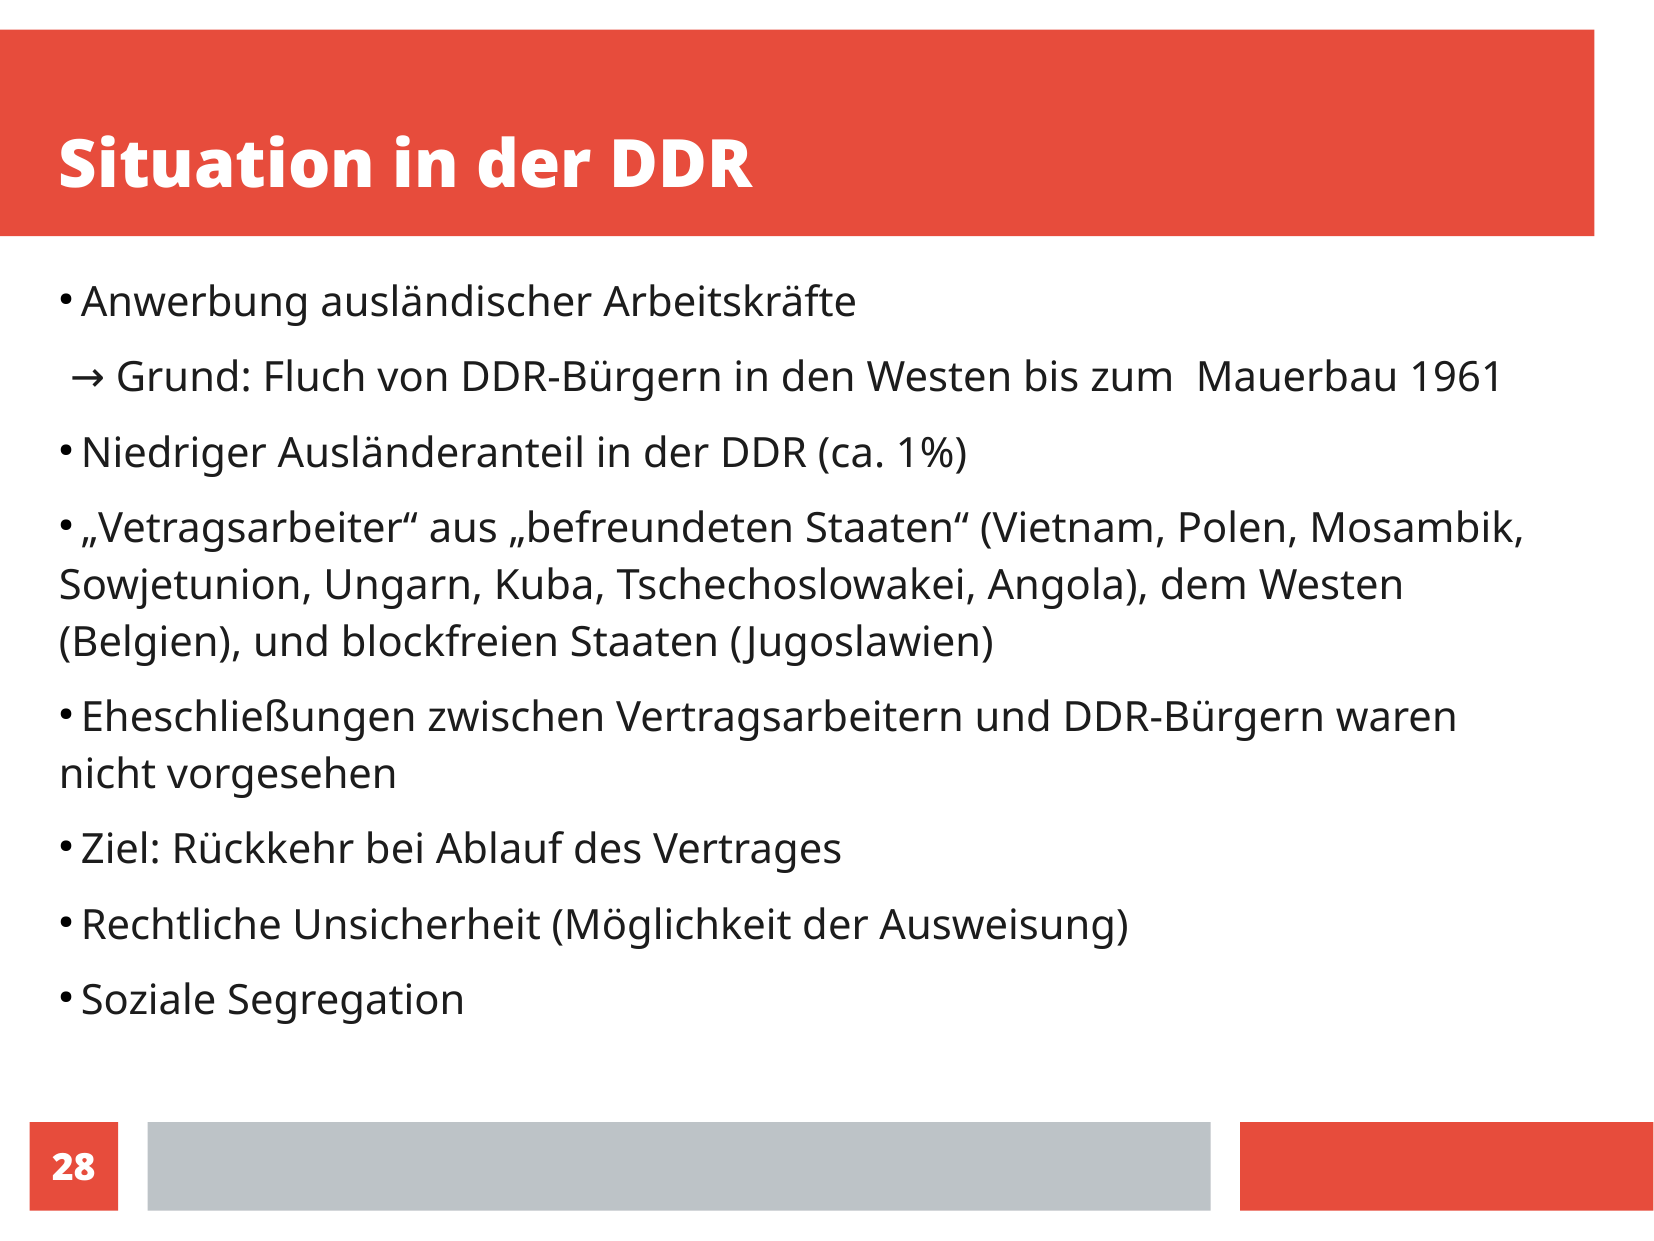

# Situation in der DDR
 Anwerbung ausländischer Arbeitskräfte
→ Grund: Fluch von DDR-Bürgern in den Westen bis zum 	Mauerbau 1961
 Niedriger Ausländeranteil in der DDR (ca. 1%)
 „Vetragsarbeiter“ aus „befreundeten Staaten“ (Vietnam, Polen, Mosambik, Sowjetunion, Ungarn, Kuba, Tschechoslowakei, Angola), dem Westen (Belgien), und blockfreien Staaten (Jugoslawien)
 Eheschließungen zwischen Vertragsarbeitern und DDR-Bürgern waren nicht vorgesehen
 Ziel: Rückkehr bei Ablauf des Vertrages
 Rechtliche Unsicherheit (Möglichkeit der Ausweisung)
 Soziale Segregation
28